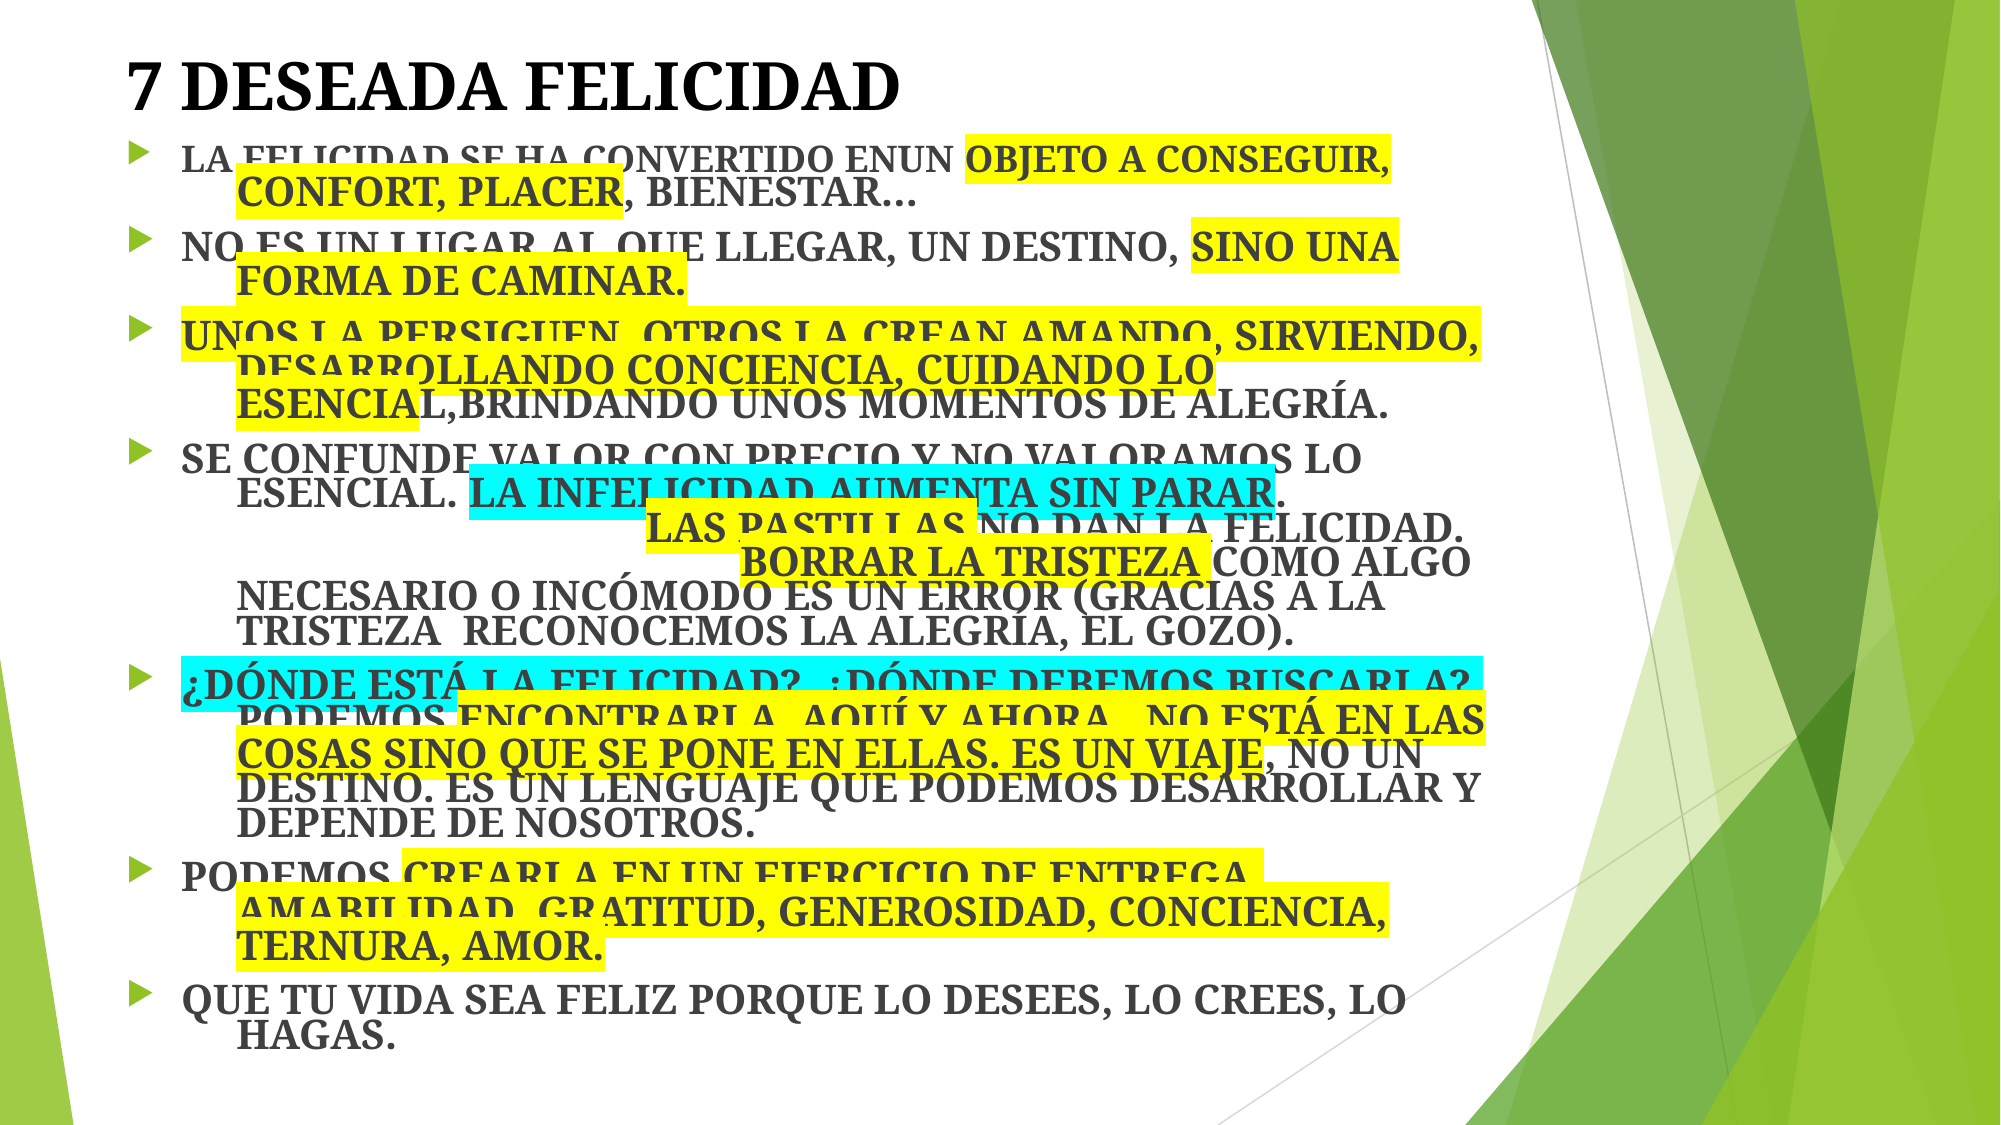

# 7 DESEADA FELICIDAD
LA FELICIDAD SE HA CONVERTIDO ENUN OBJETO A CONSEGUIR, CONFORT, PLACER, BIENESTAR…
NO ES UN LUGAR AL QUE LLEGAR, UN DESTINO, SINO UNA FORMA DE CAMINAR.
UNOS LA PERSIGUEN, OTROS LA CREAN AMANDO, SIRVIENDO, DESARROLLANDO CONCIENCIA, CUIDANDO LO ESENCIAL,BRINDANDO UNOS MOMENTOS DE ALEGRÍA.
SE CONFUNDE VALOR CON PRECIO Y NO VALORAMOS LO ESENCIAL. LA INFELICIDAD AUMENTA SIN PARAR. LAS PASTILLAS NO DAN LA FELICIDAD. BORRAR LA TRISTEZA COMO ALGO NECESARIO O INCÓMODO ES UN ERROR (GRACIAS A LA TRISTEZA RECONOCEMOS LA ALEGRÍA, EL GOZO).
¿DÓNDE ESTÁ LA FELICIDAD? ¿DÓNDE DEBEMOS BUSCARLA? PODEMOS ENCONTRARLA AQUÍ Y AHORA . NO ESTÁ EN LAS COSAS SINO QUE SE PONE EN ELLAS. ES UN VIAJE, NO UN DESTINO. ES UN LENGUAJE QUE PODEMOS DESARROLLAR Y DEPENDE DE NOSOTROS.
PODEMOS CREARLA EN UN EJERCICIO DE ENTREGA, AMABILIDAD, GRATITUD, GENEROSIDAD, CONCIENCIA, TERNURA, AMOR.
QUE TU VIDA SEA FELIZ PORQUE LO DESEES, LO CREES, LO HAGAS.